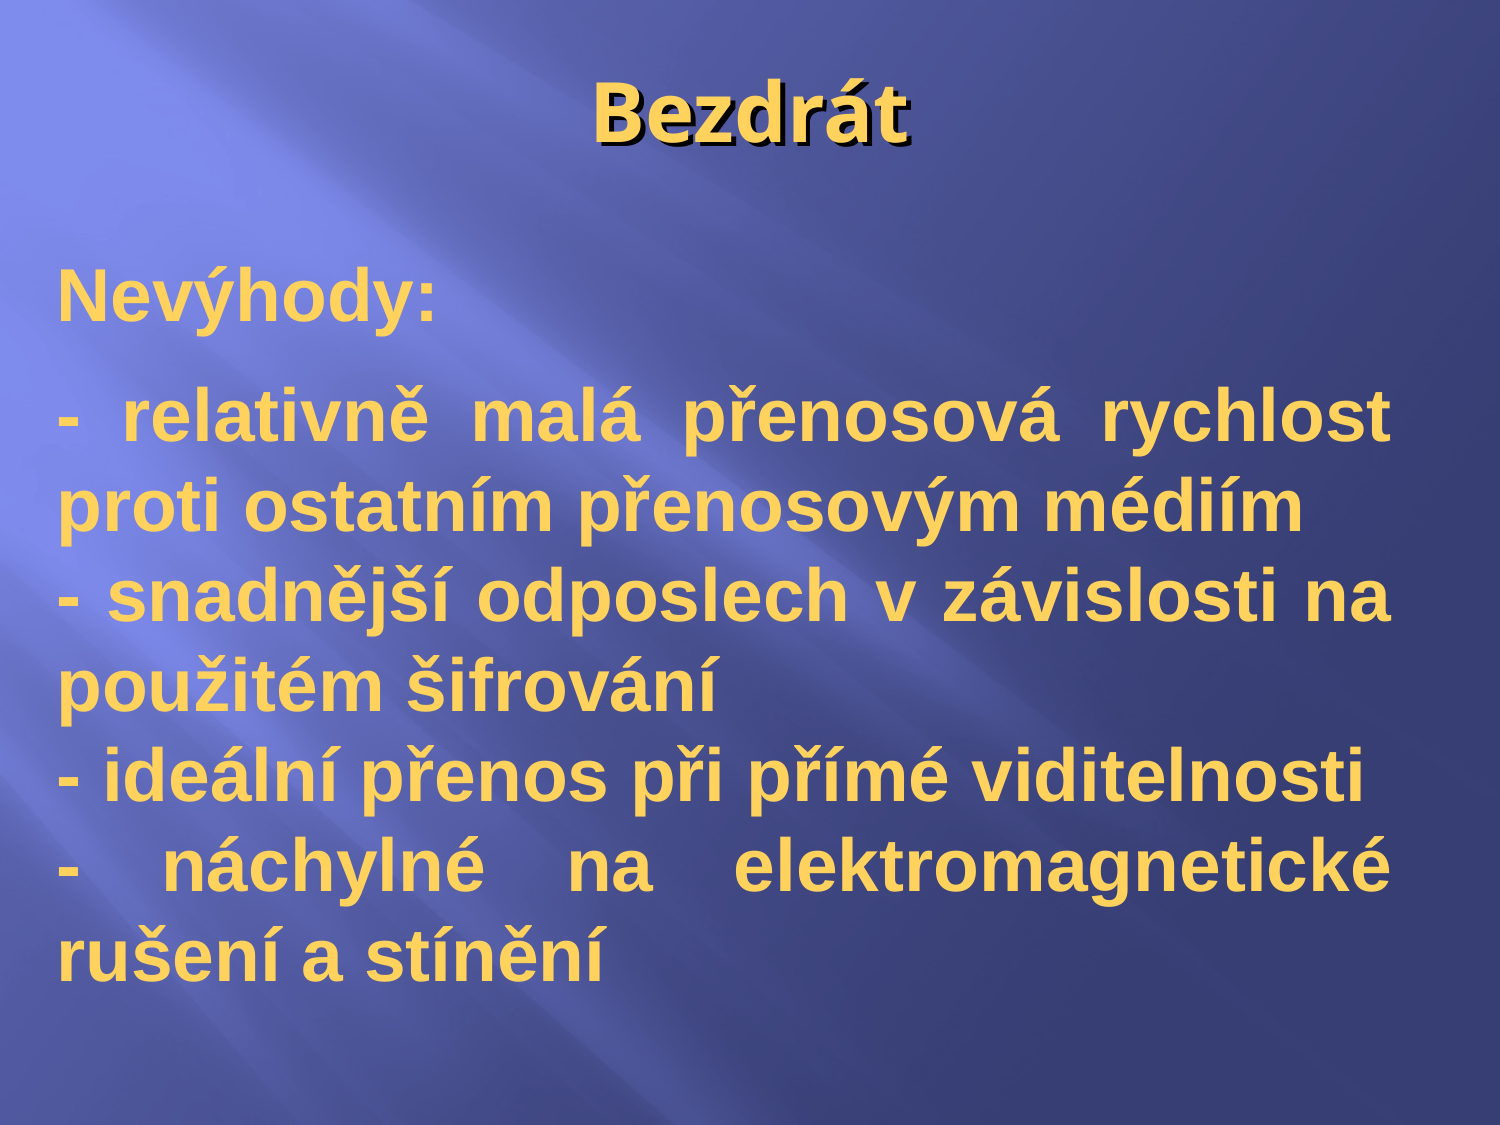

# Bezdrát
Nevýhody:
- relativně malá přenosová rychlost proti ostatním přenosovým médiím
- snadnější odposlech v závislosti na použitém šifrování
- ideální přenos při přímé viditelnosti
- náchylné na elektromagnetické rušení a stínění